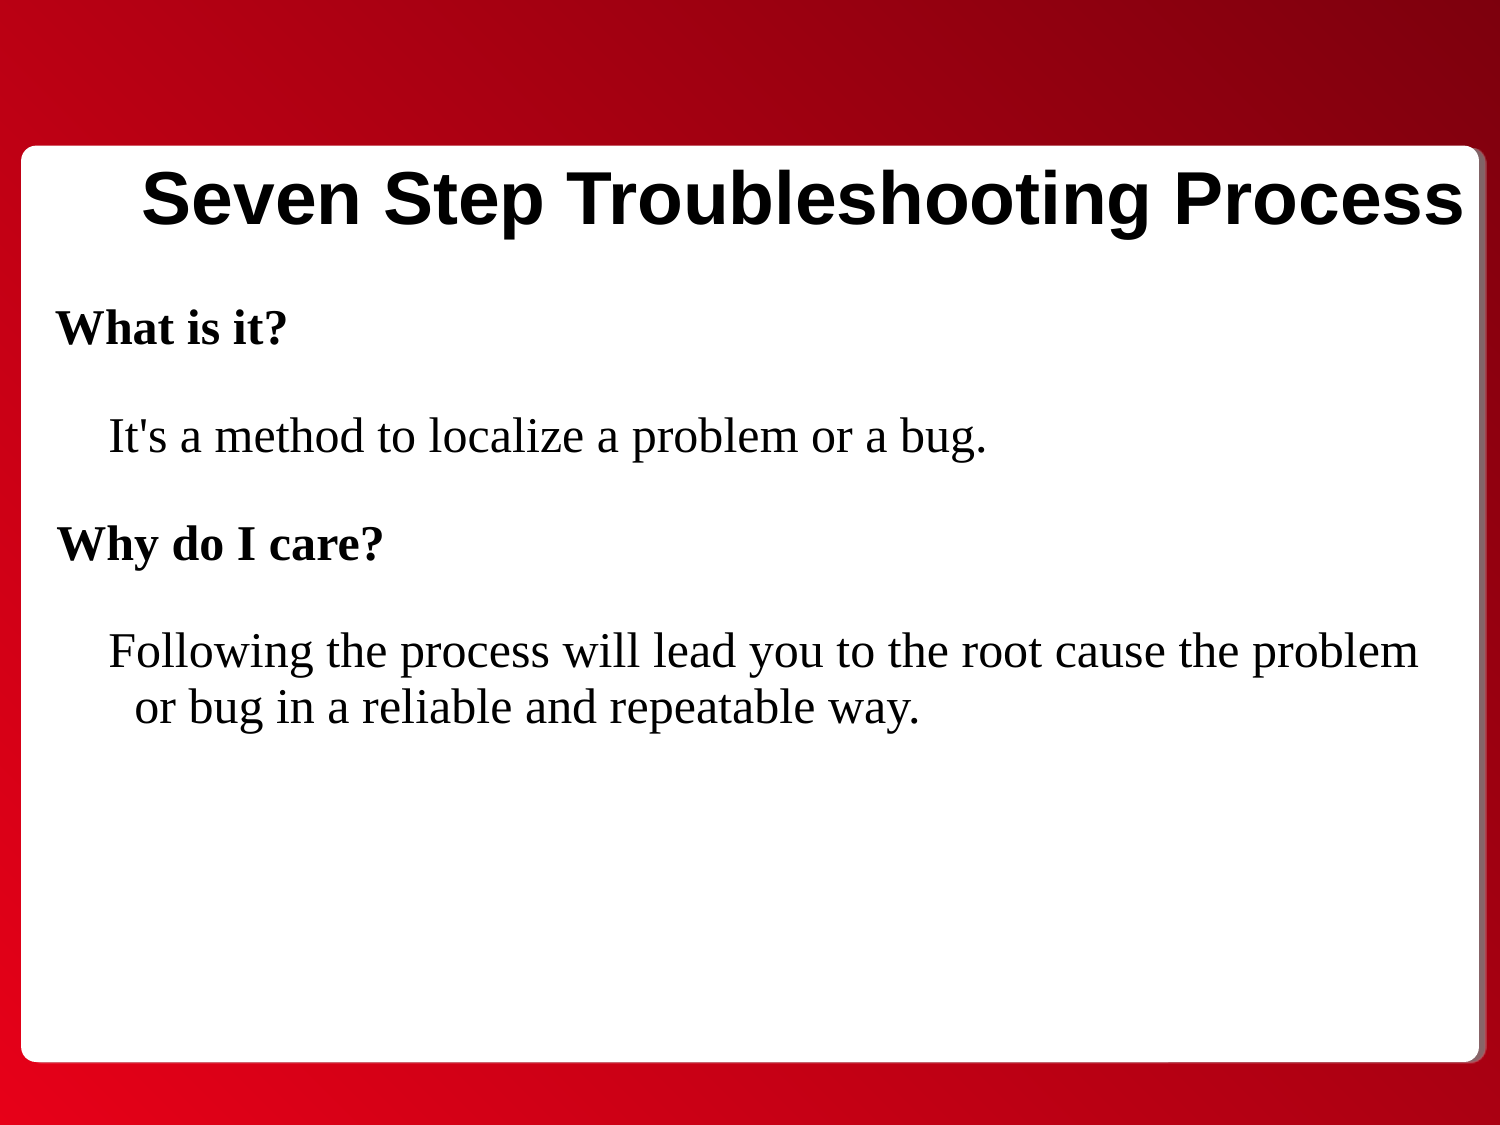

# Seven Step Troubleshooting Process
What is it?
It's a method to localize a problem or a bug.
Why do I care?
Following the process will lead you to the root cause the problem or bug in a reliable and repeatable way.